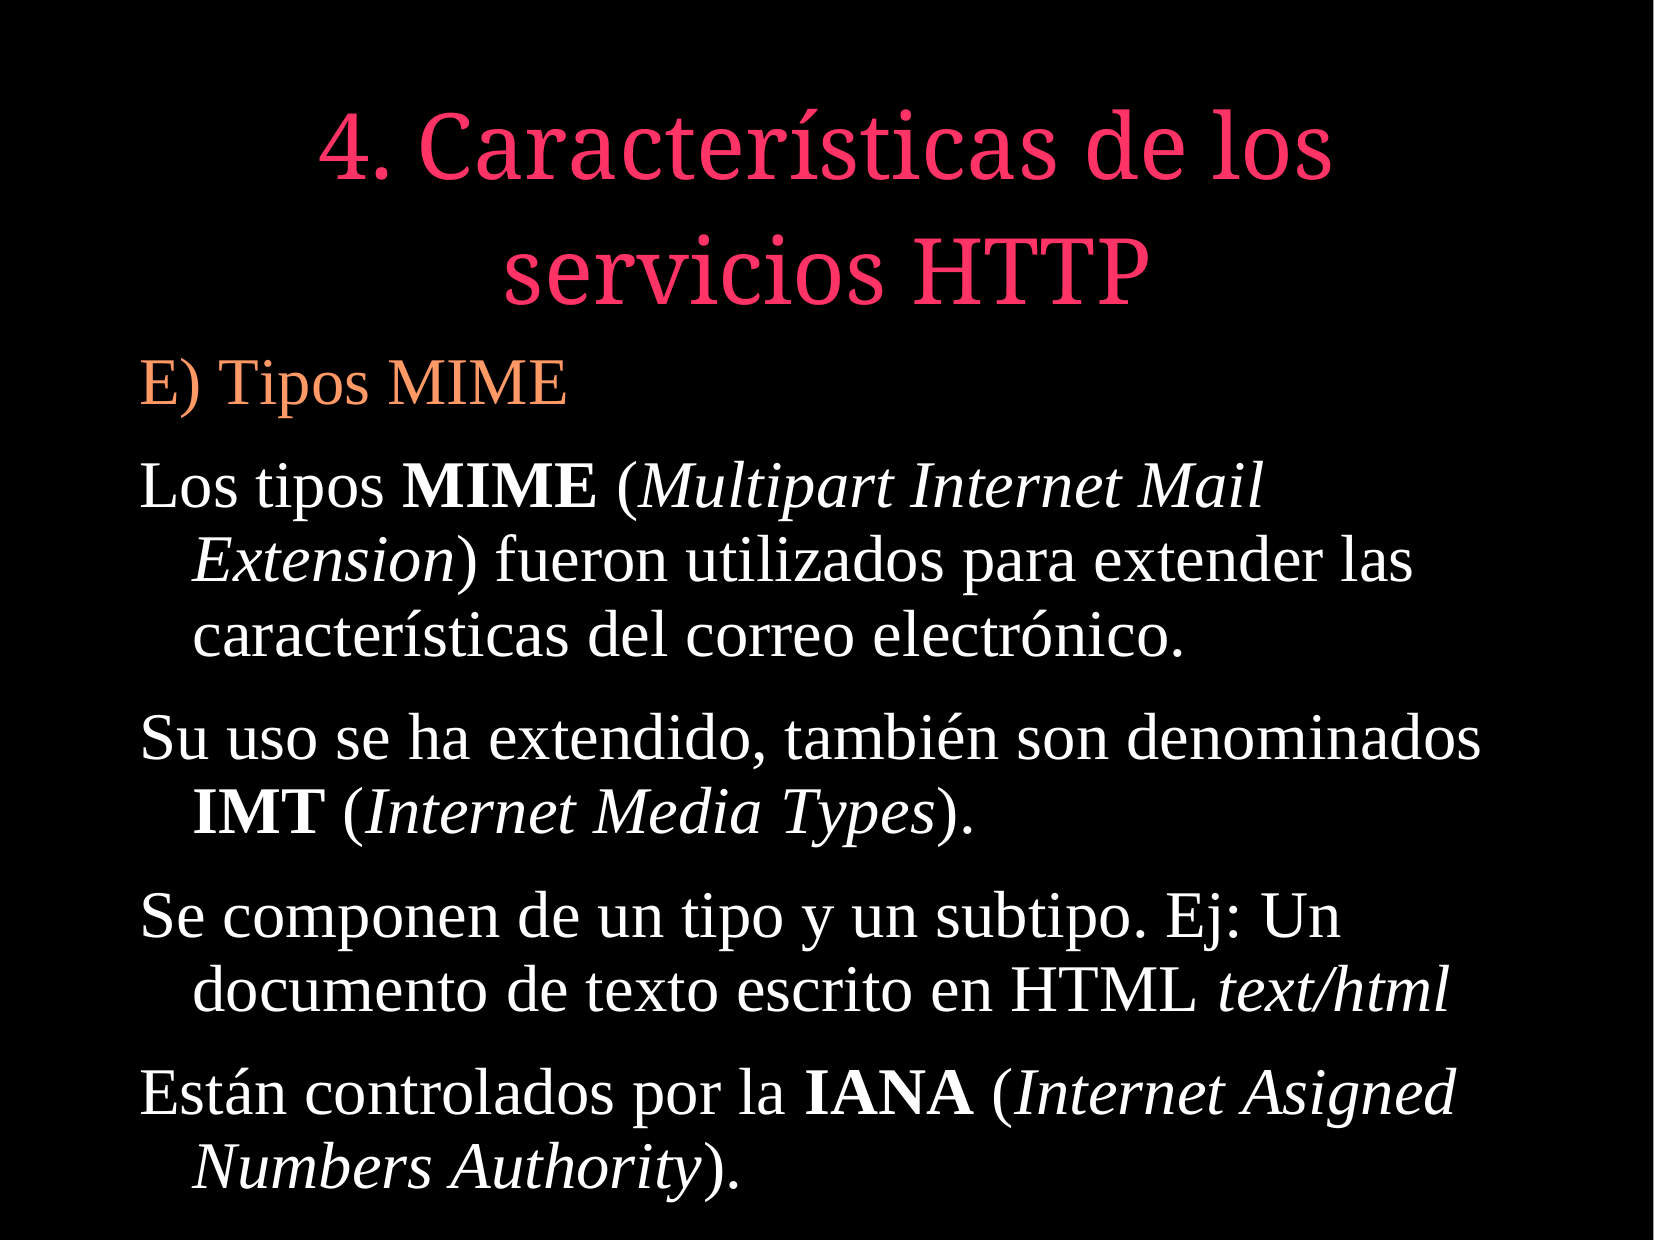

# 4. Características de los servicios HTTP
E) Tipos MIME
Los tipos MIME (Multipart Internet Mail Extension) fueron utilizados para extender las características del correo electrónico.
Su uso se ha extendido, también son denominados IMT (Internet Media Types).
Se componen de un tipo y un subtipo. Ej: Un documento de texto escrito en HTML text/html
Están controlados por la IANA (Internet Asigned Numbers Authority).